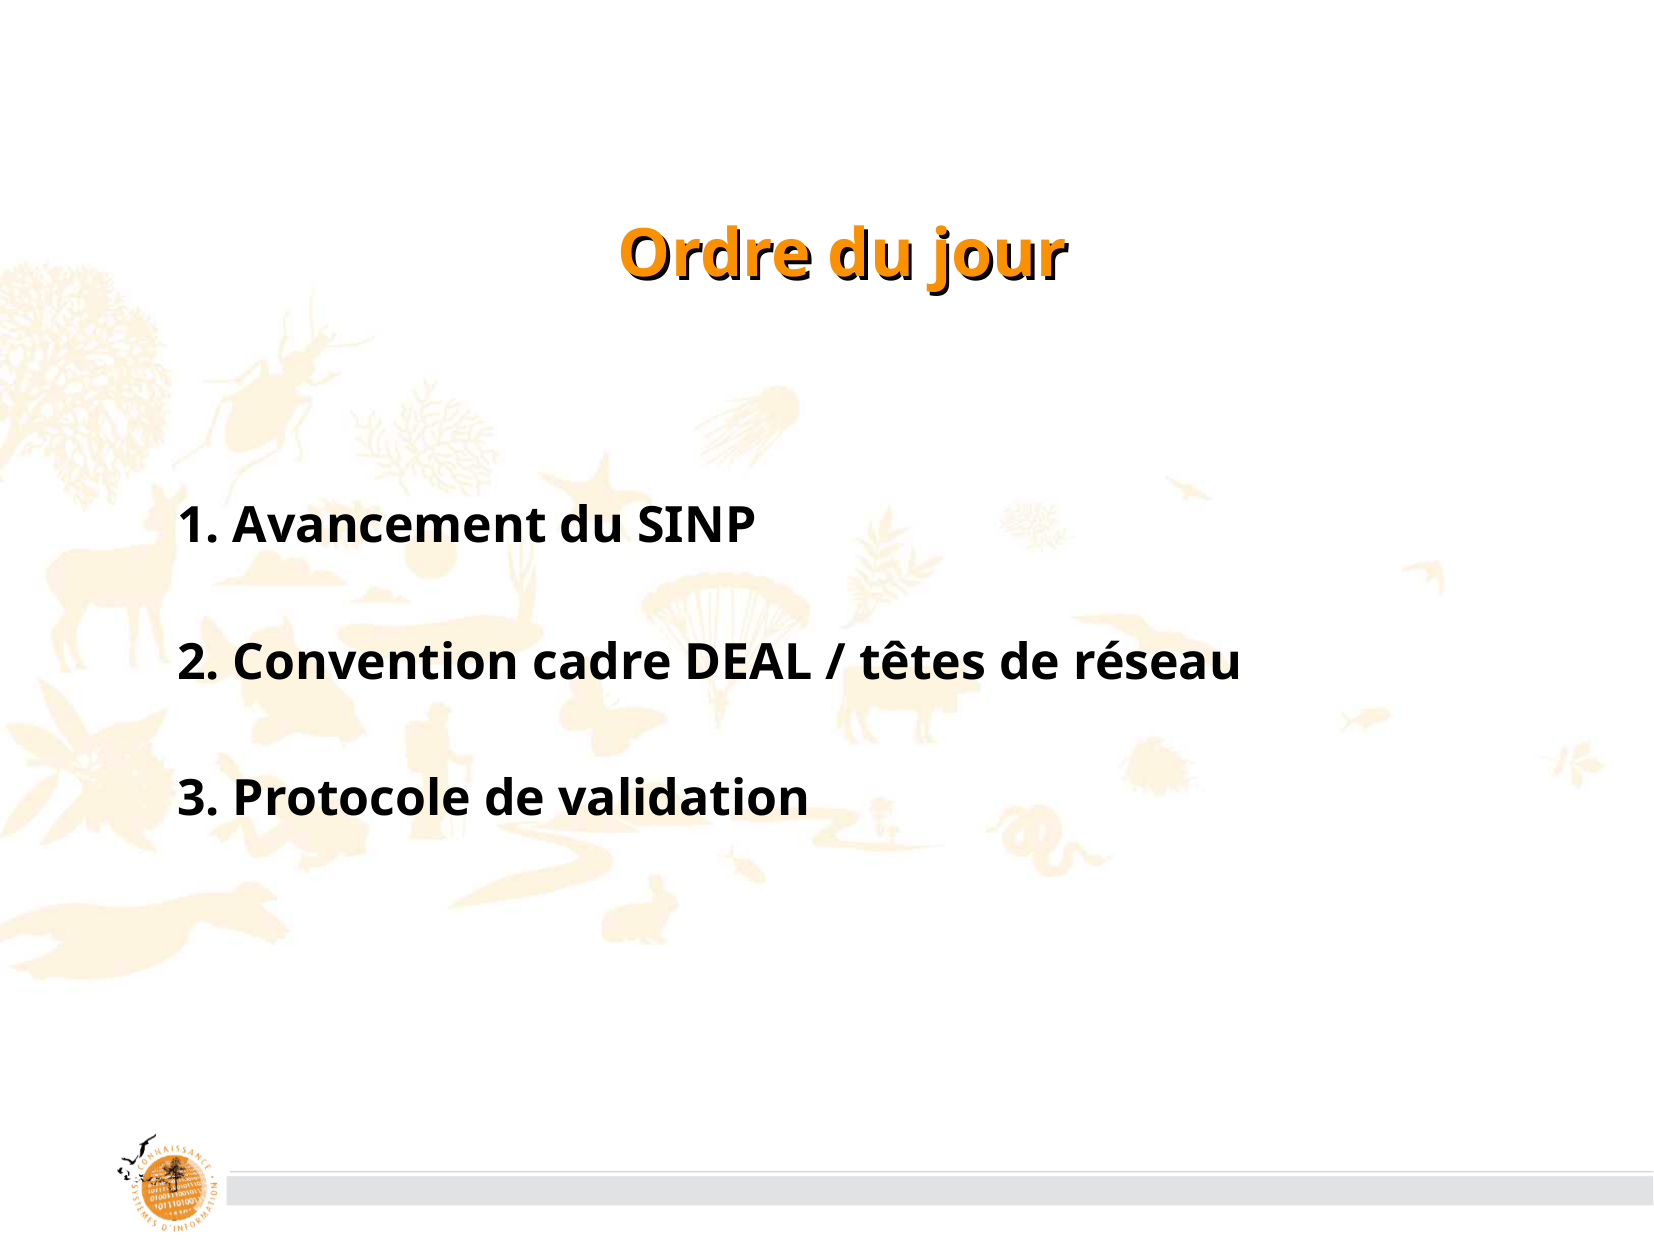

# Ordre du jour
1. Avancement du SINP
2. Convention cadre DEAL / têtes de réseau
3. Protocole de validation
GT ERC - 06/02/2015
3